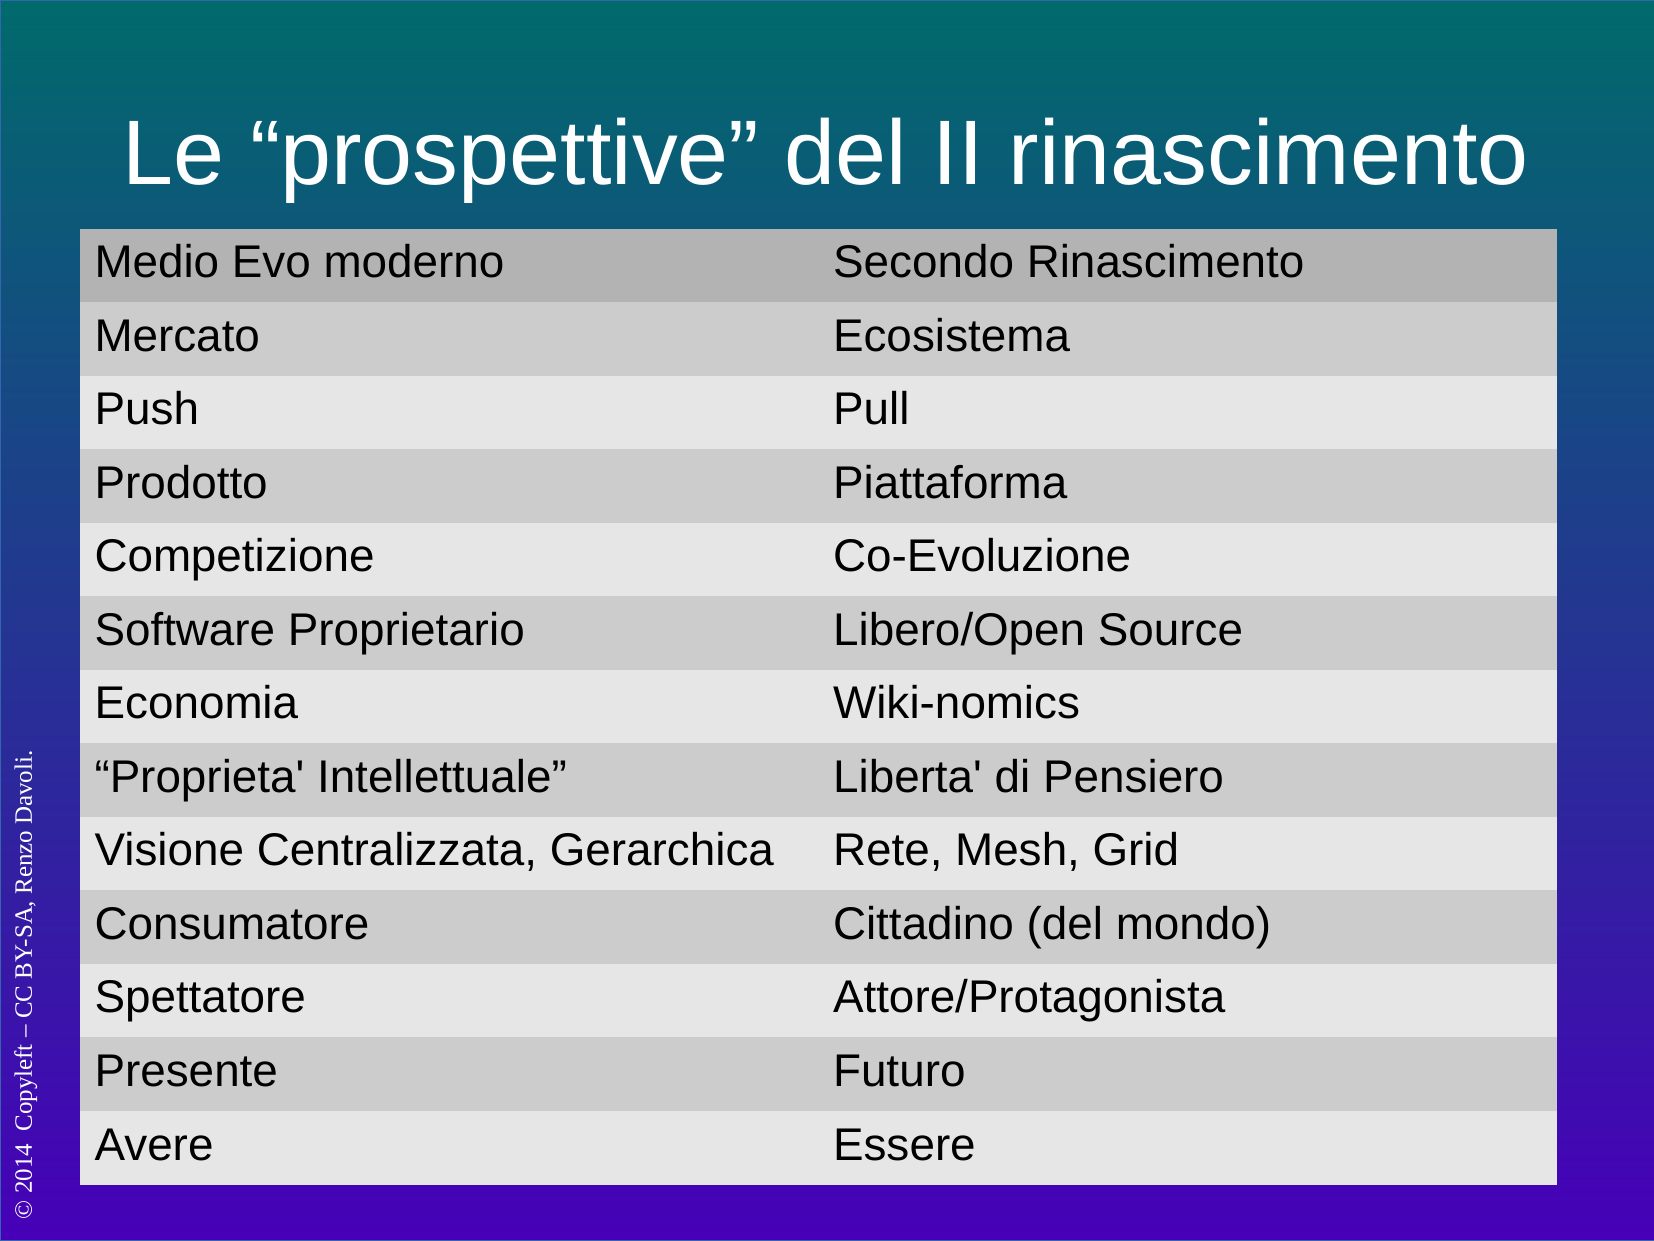

# Le “prospettive” del II rinascimento
| Medio Evo moderno | Secondo Rinascimento |
| --- | --- |
| Mercato | Ecosistema |
| Push | Pull |
| Prodotto | Piattaforma |
| Competizione | Co-Evoluzione |
| Software Proprietario | Libero/Open Source |
| Economia | Wiki-nomics |
| “Proprieta' Intellettuale” | Liberta' di Pensiero |
| Visione Centralizzata, Gerarchica | Rete, Mesh, Grid |
| Consumatore | Cittadino (del mondo) |
| Spettatore | Attore/Protagonista |
| Presente | Futuro |
| Avere | Essere |